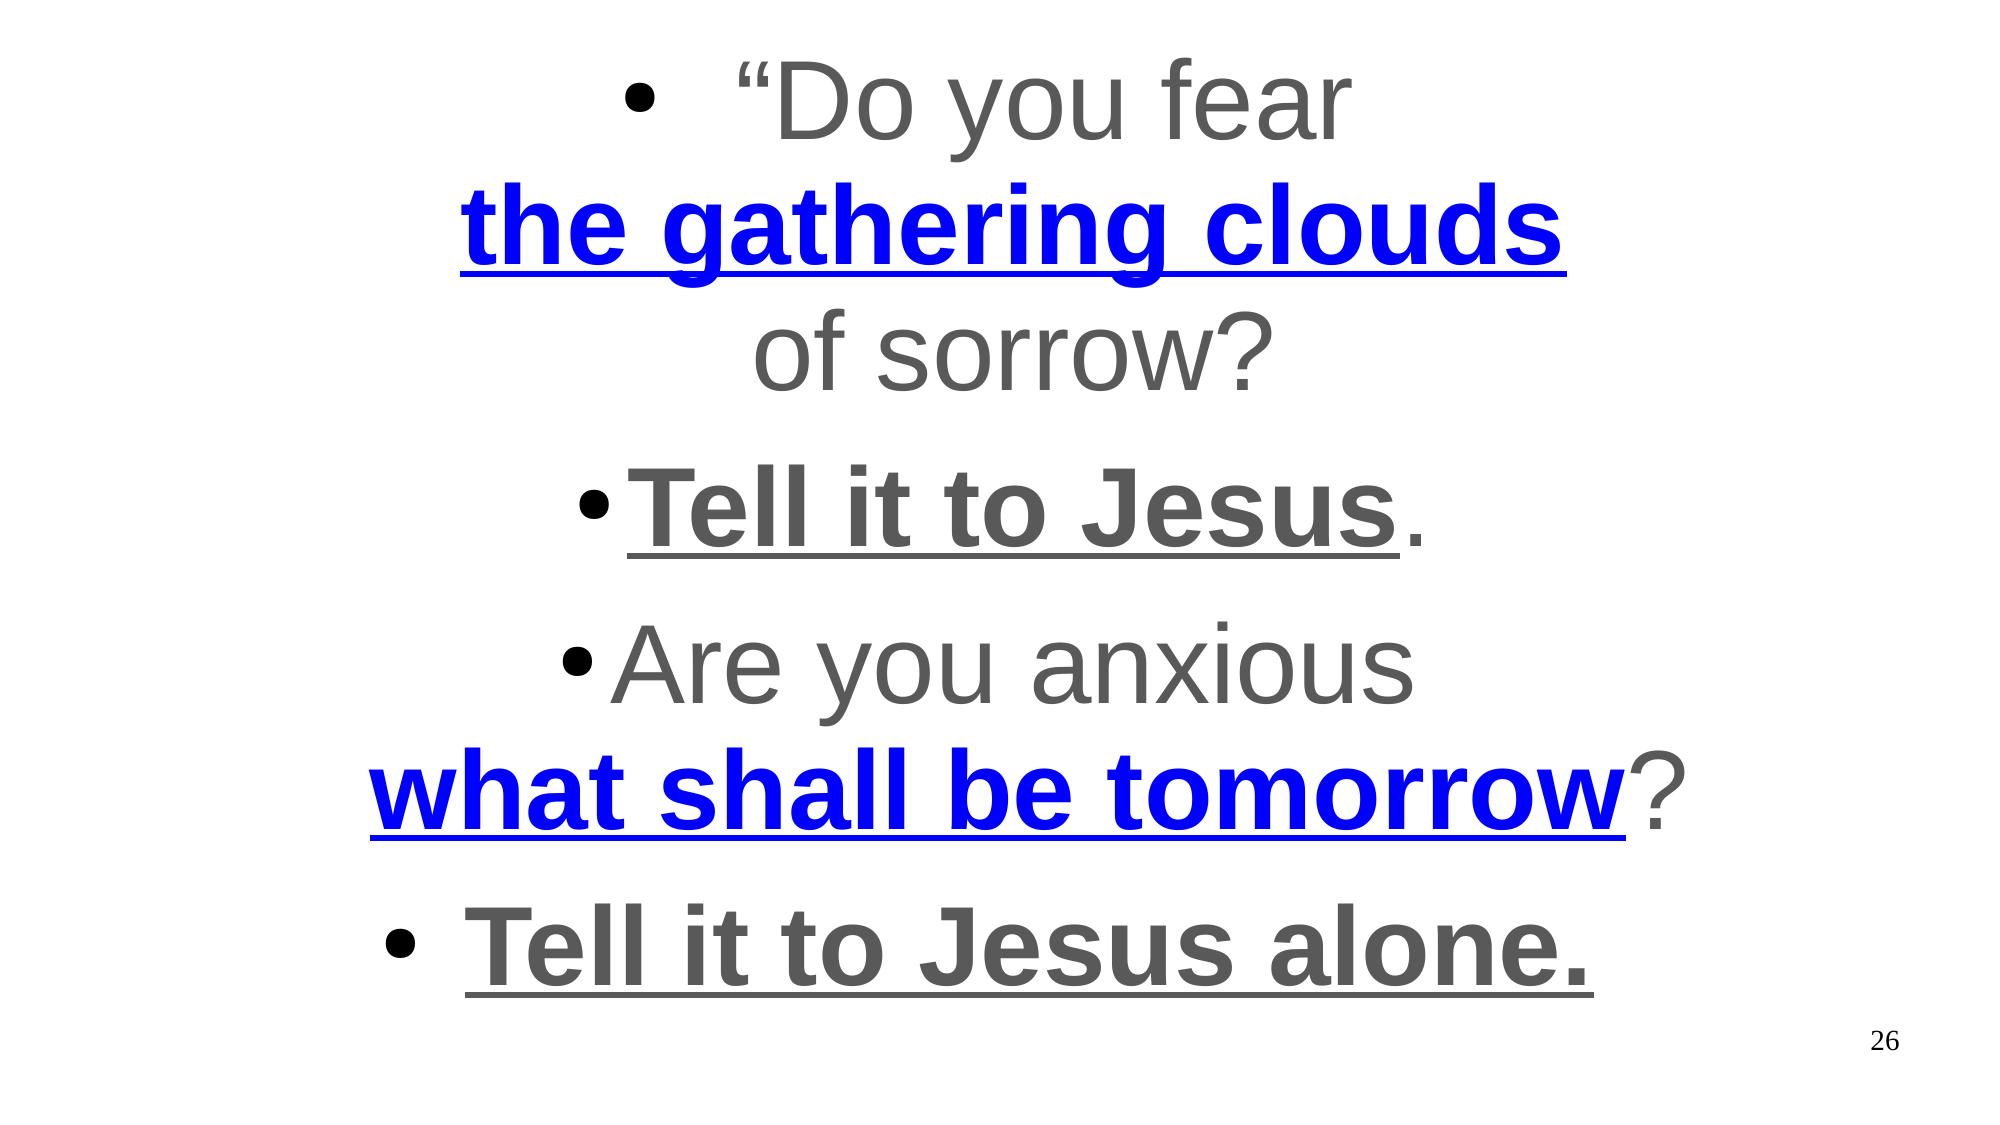

# “Do you fear the gathering clouds of sorrow?
Tell it to Jesus.
Are you anxious
what shall be tomorrow?
 Tell it to Jesus alone.
26